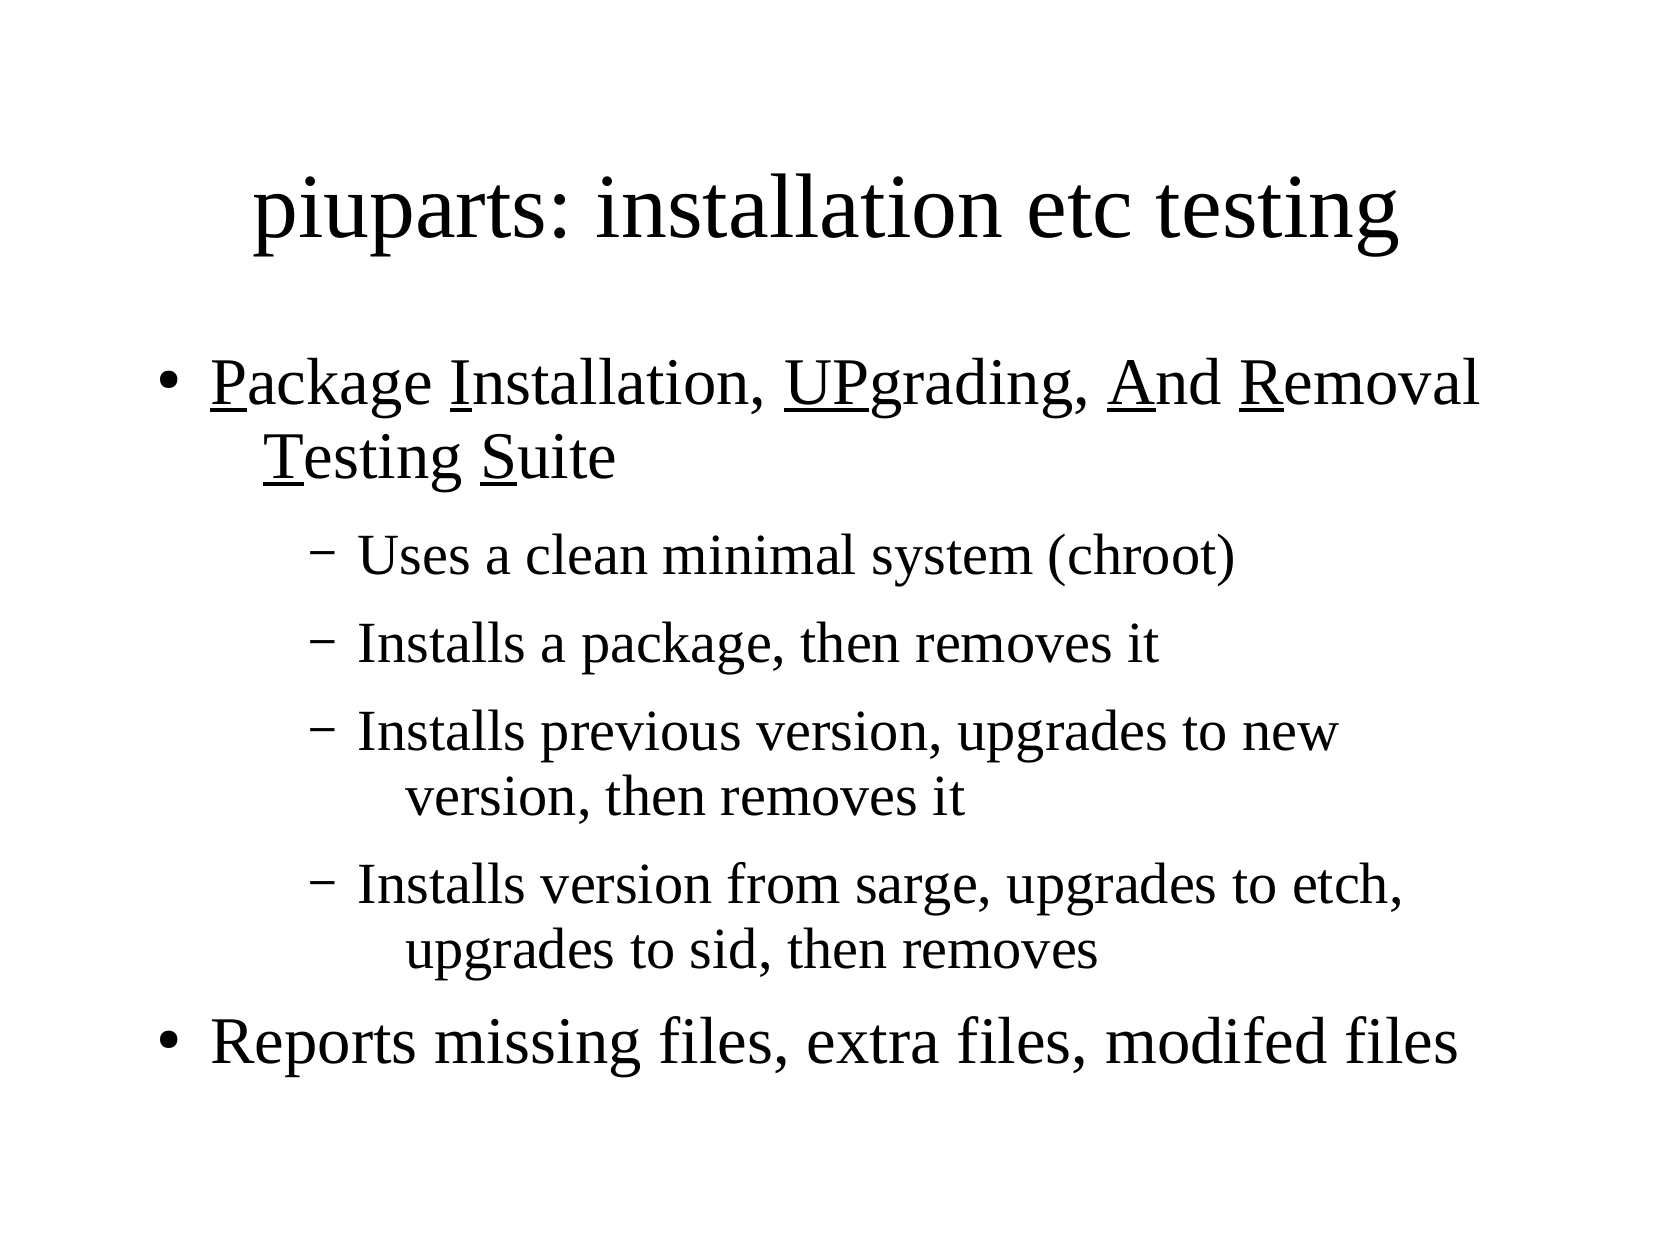

# piuparts: installation etc testing
Package Installation, UPgrading, And Removal Testing Suite
Uses a clean minimal system (chroot)
Installs a package, then removes it
Installs previous version, upgrades to new version, then removes it
Installs version from sarge, upgrades to etch, upgrades to sid, then removes
Reports missing files, extra files, modifed files